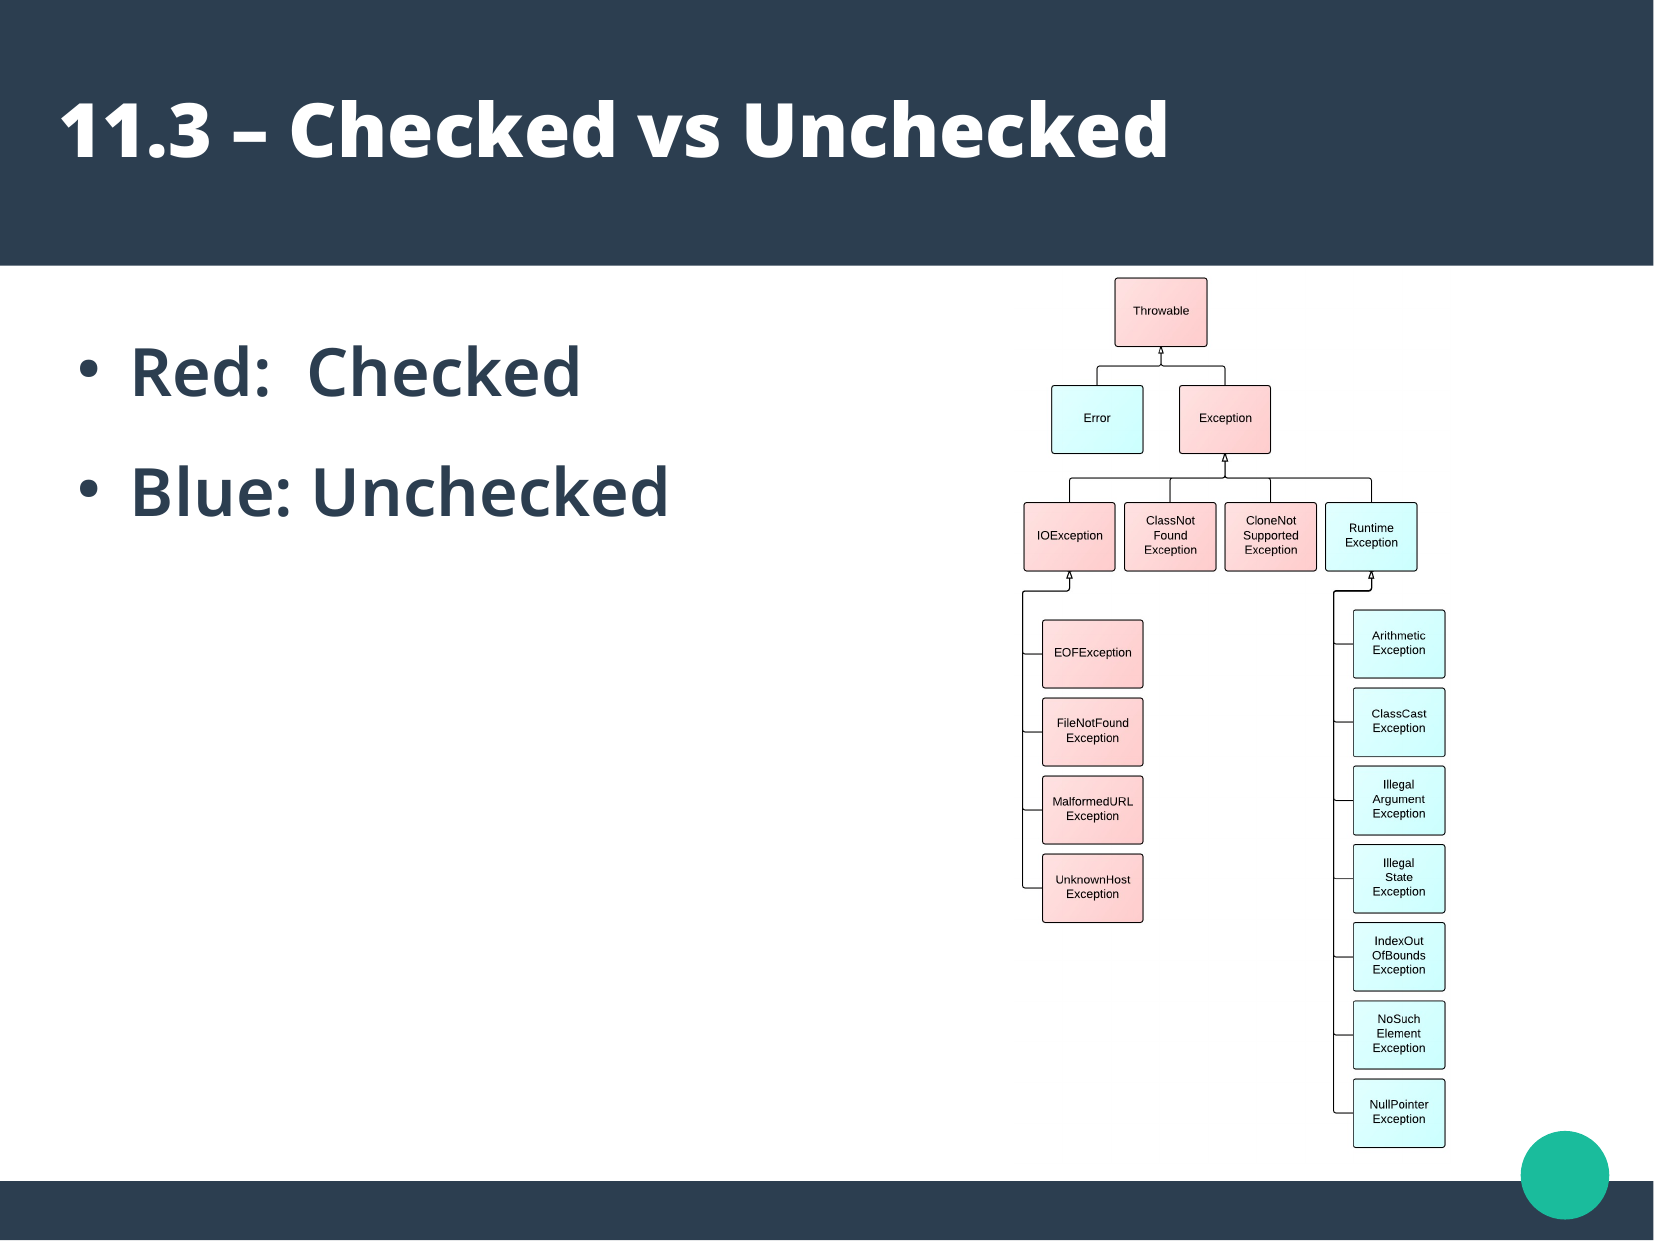

# 11.3 – Checked vs Unchecked
Red: Checked
Blue: Unchecked